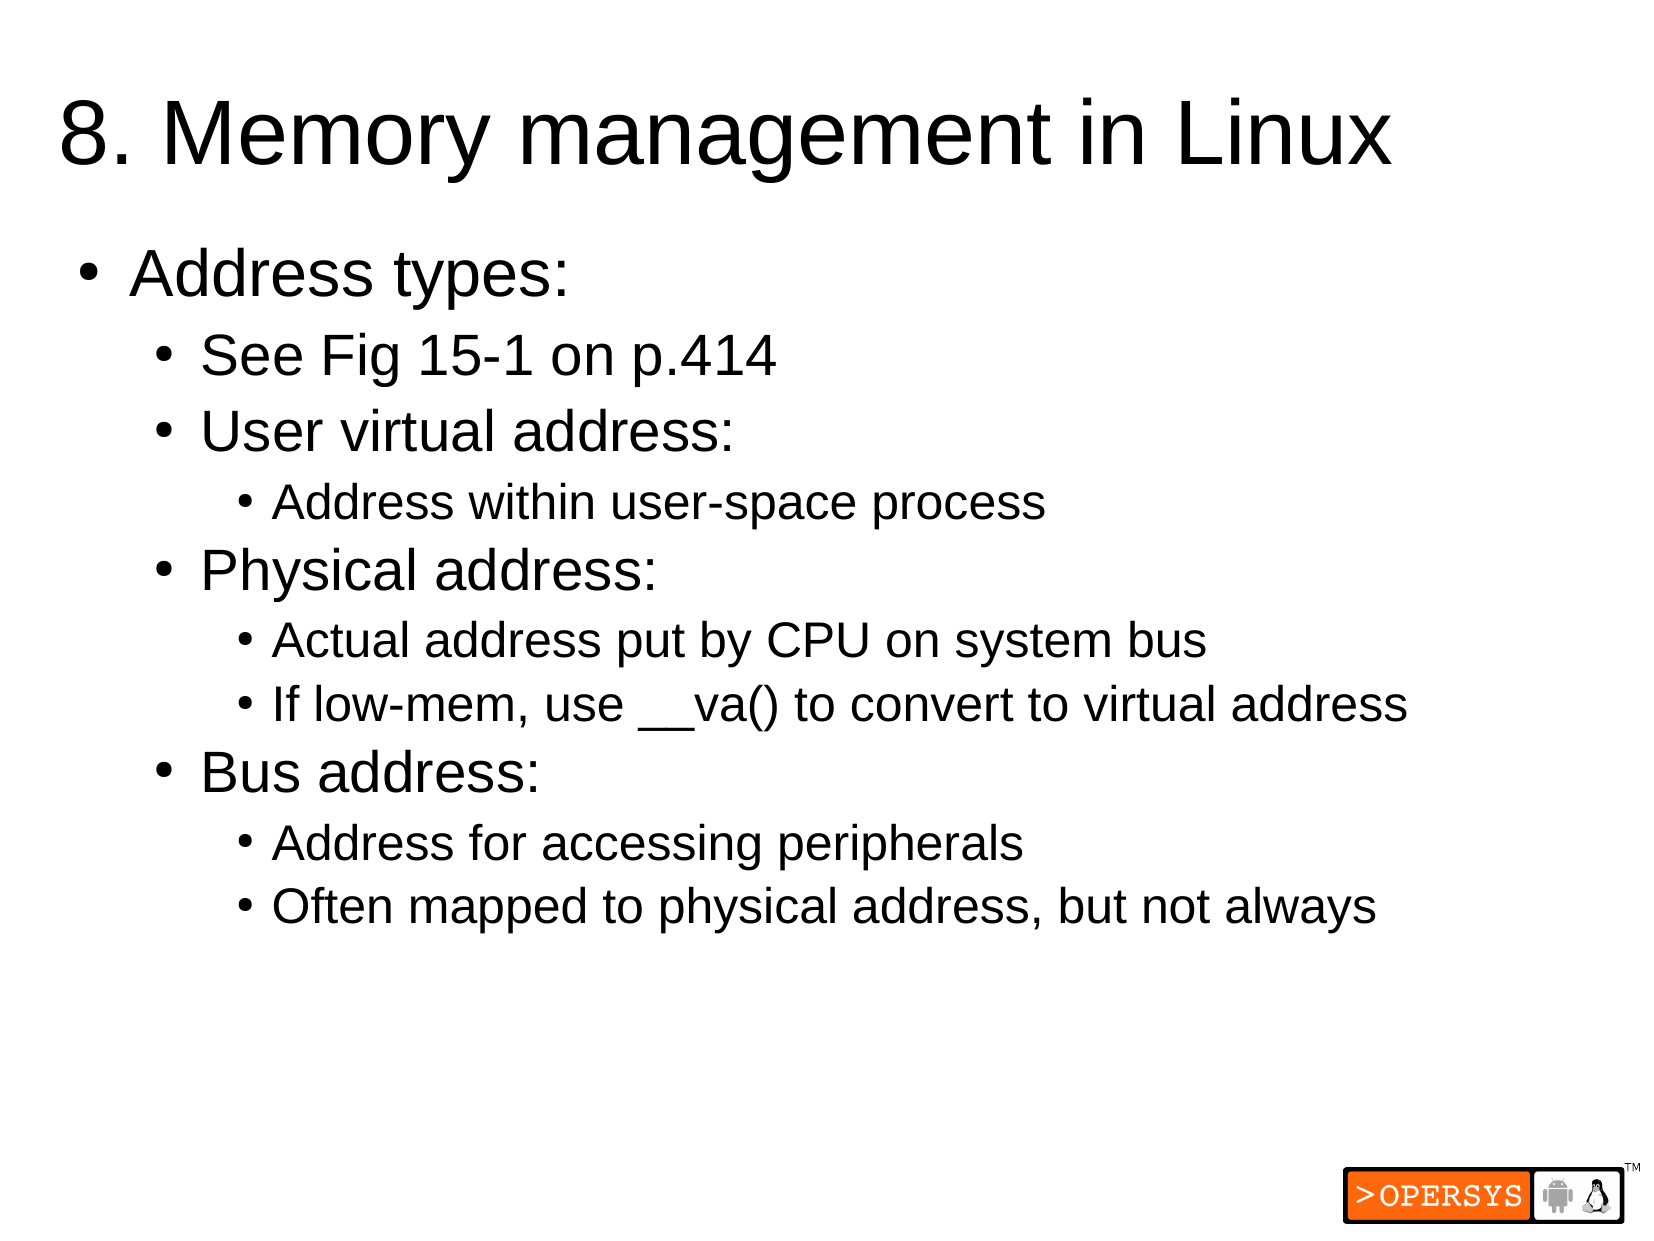

# 8. Memory management in Linux
Address types:
See Fig 15-1 on p.414
User virtual address:
Address within user-space process
Physical address:
Actual address put by CPU on system bus
If low-mem, use __va() to convert to virtual address
Bus address:
Address for accessing peripherals
Often mapped to physical address, but not always